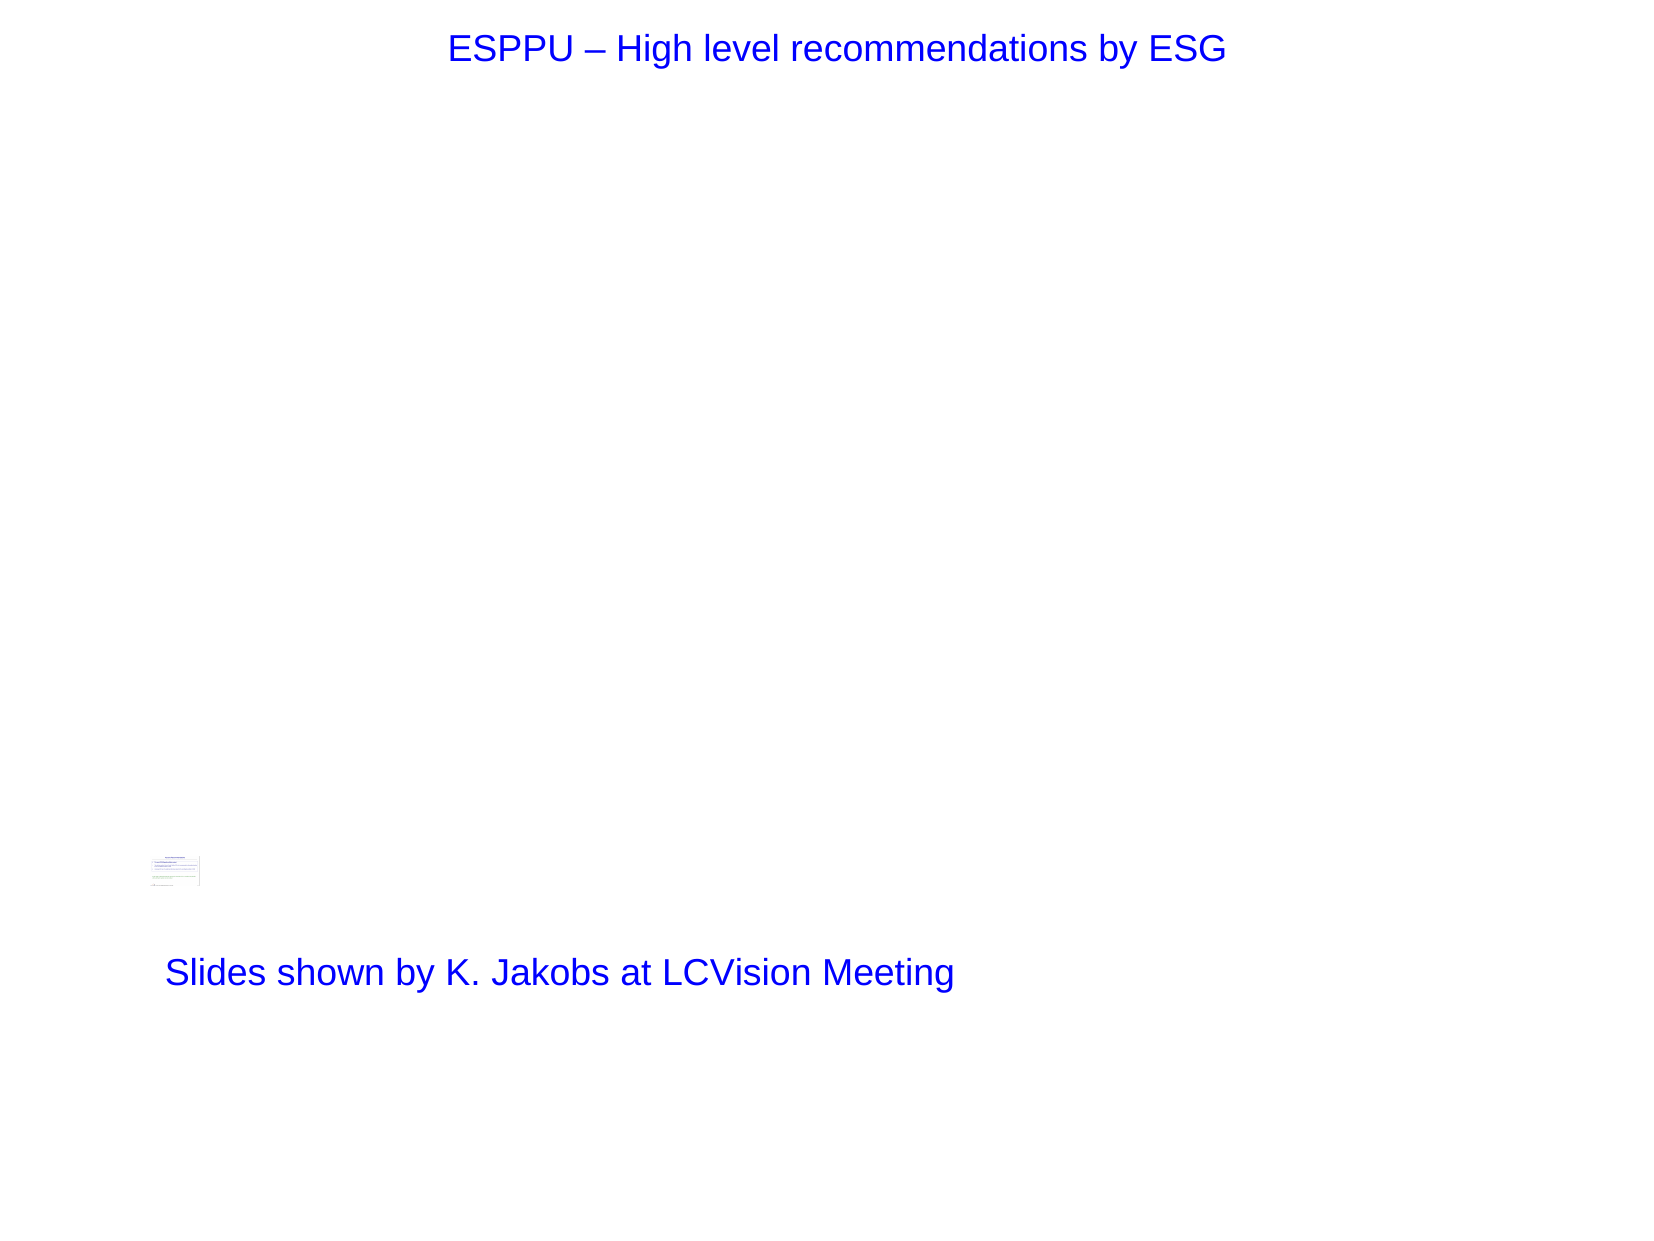

ESPPU – High level recommendations by ESG
Slides shown by K. Jakobs at LCVision Meeting